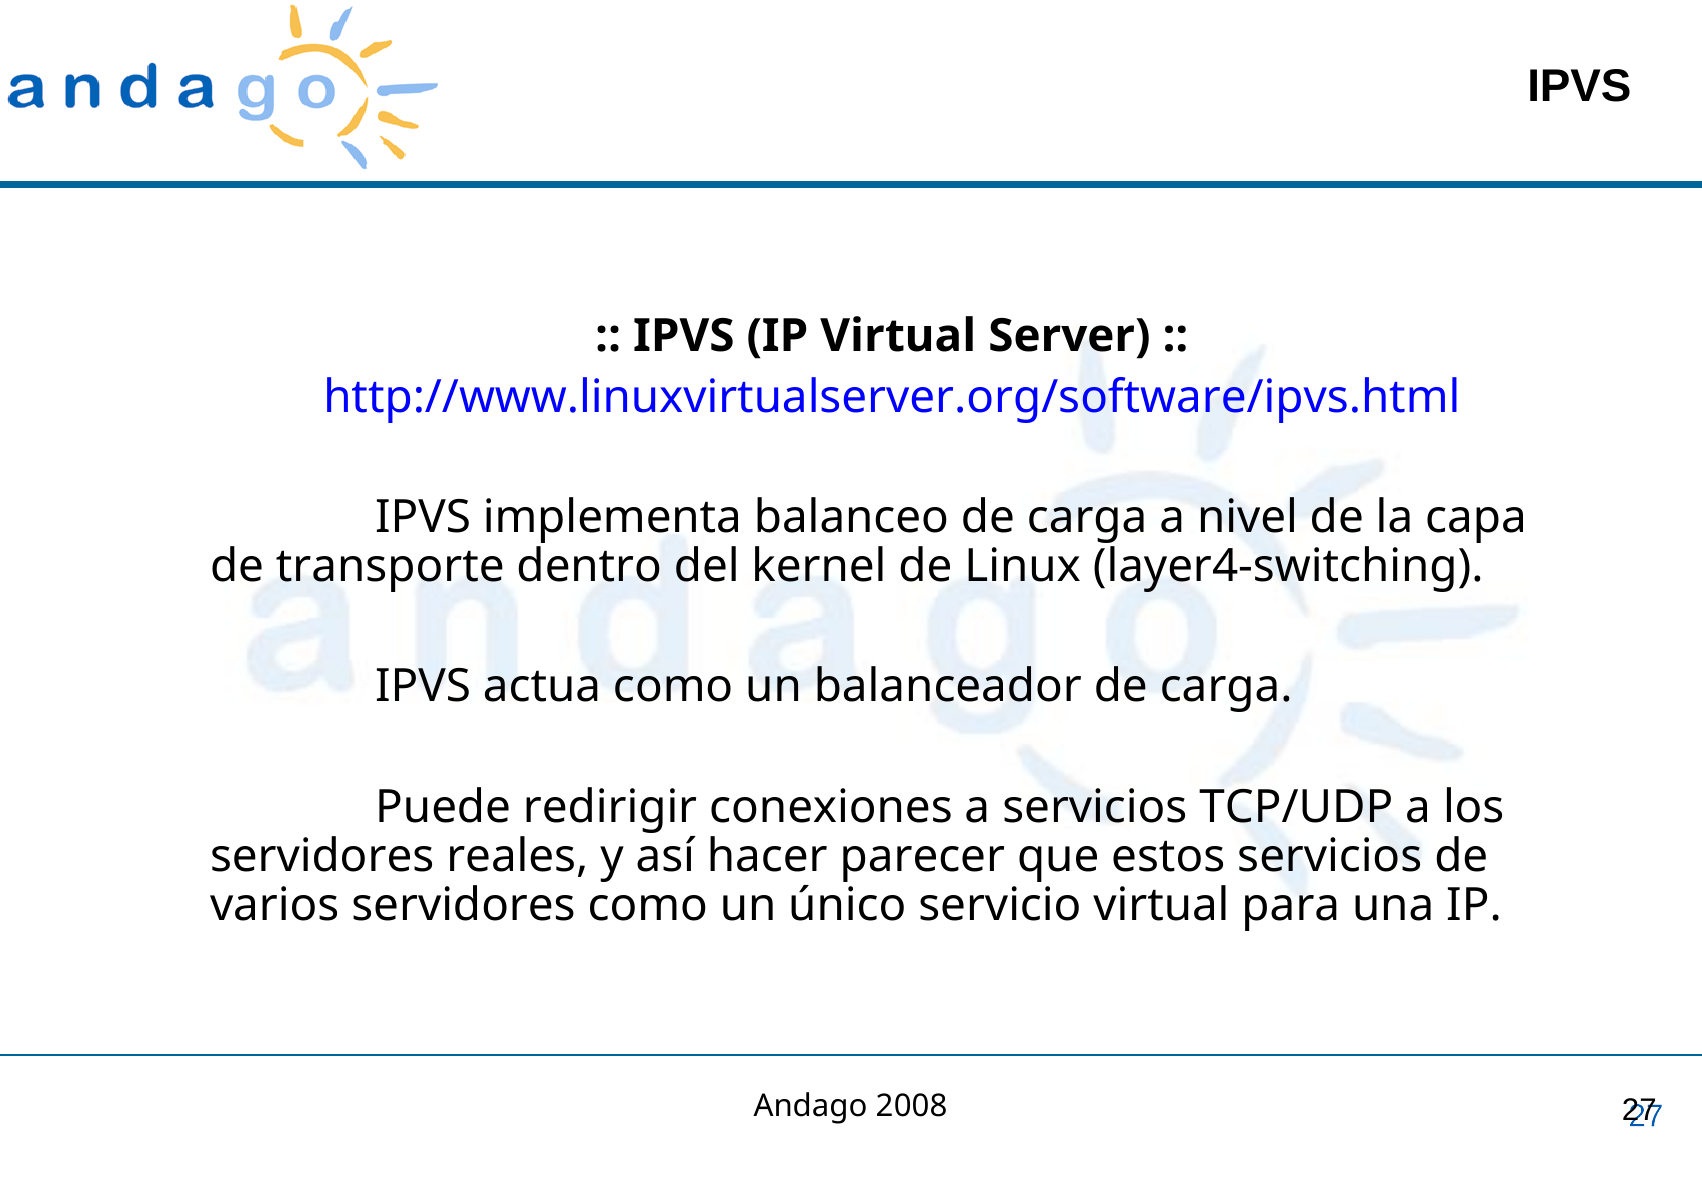

# IPVS
:: IPVS (IP Virtual Server) ::
http://www.linuxvirtualserver.org/software/ipvs.html
	IPVS implementa balanceo de carga a nivel de la capa de transporte dentro del kernel de Linux (layer4-switching).
	IPVS actua como un balanceador de carga.
	Puede redirigir conexiones a servicios TCP/UDP a los servidores reales, y así hacer parecer que estos servicios de varios servidores como un único servicio virtual para una IP.